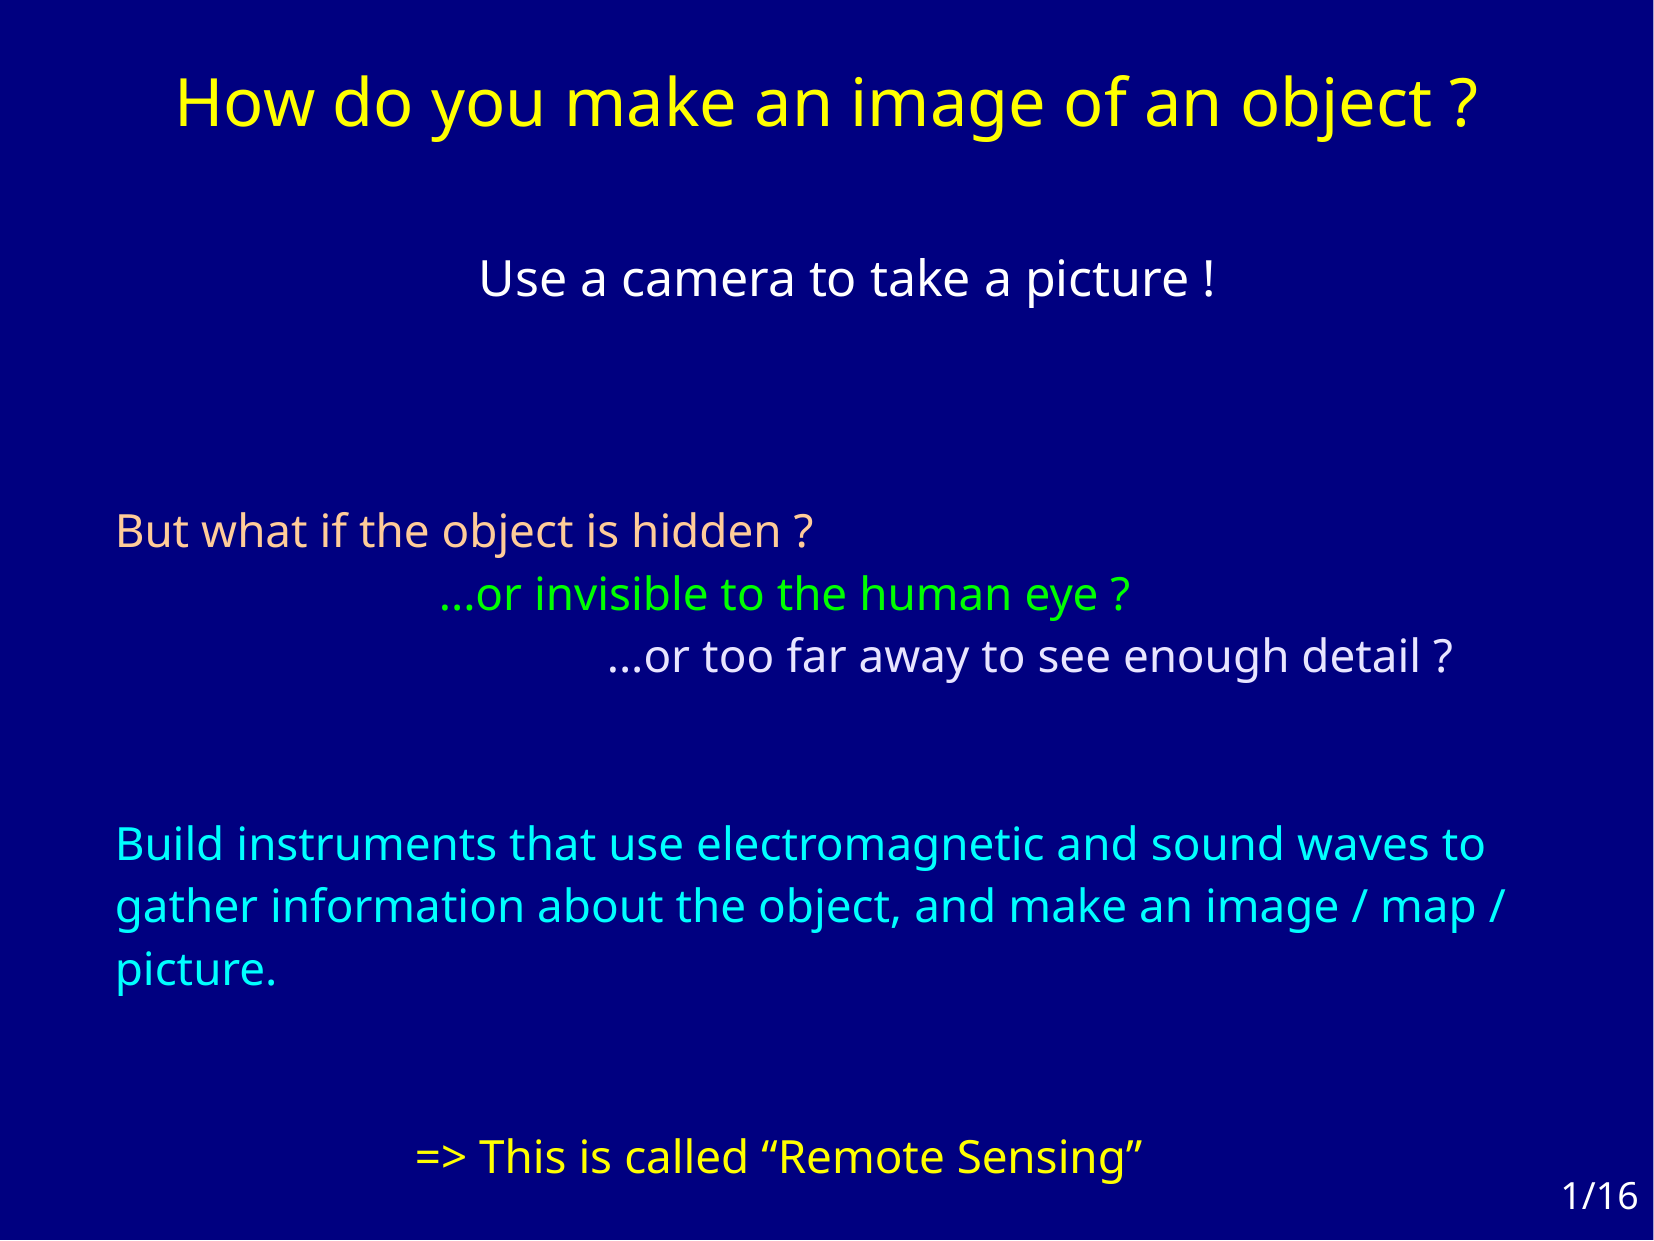

# How do you make an image of an object ?
 Use a camera to take a picture !
But what if the object is hidden ?
 ...or invisible to the human eye ?
 ...or too far away to see enough detail ?
Build instruments that use electromagnetic and sound waves to gather information about the object, and make an image / map / picture.
 => This is called “Remote Sensing”